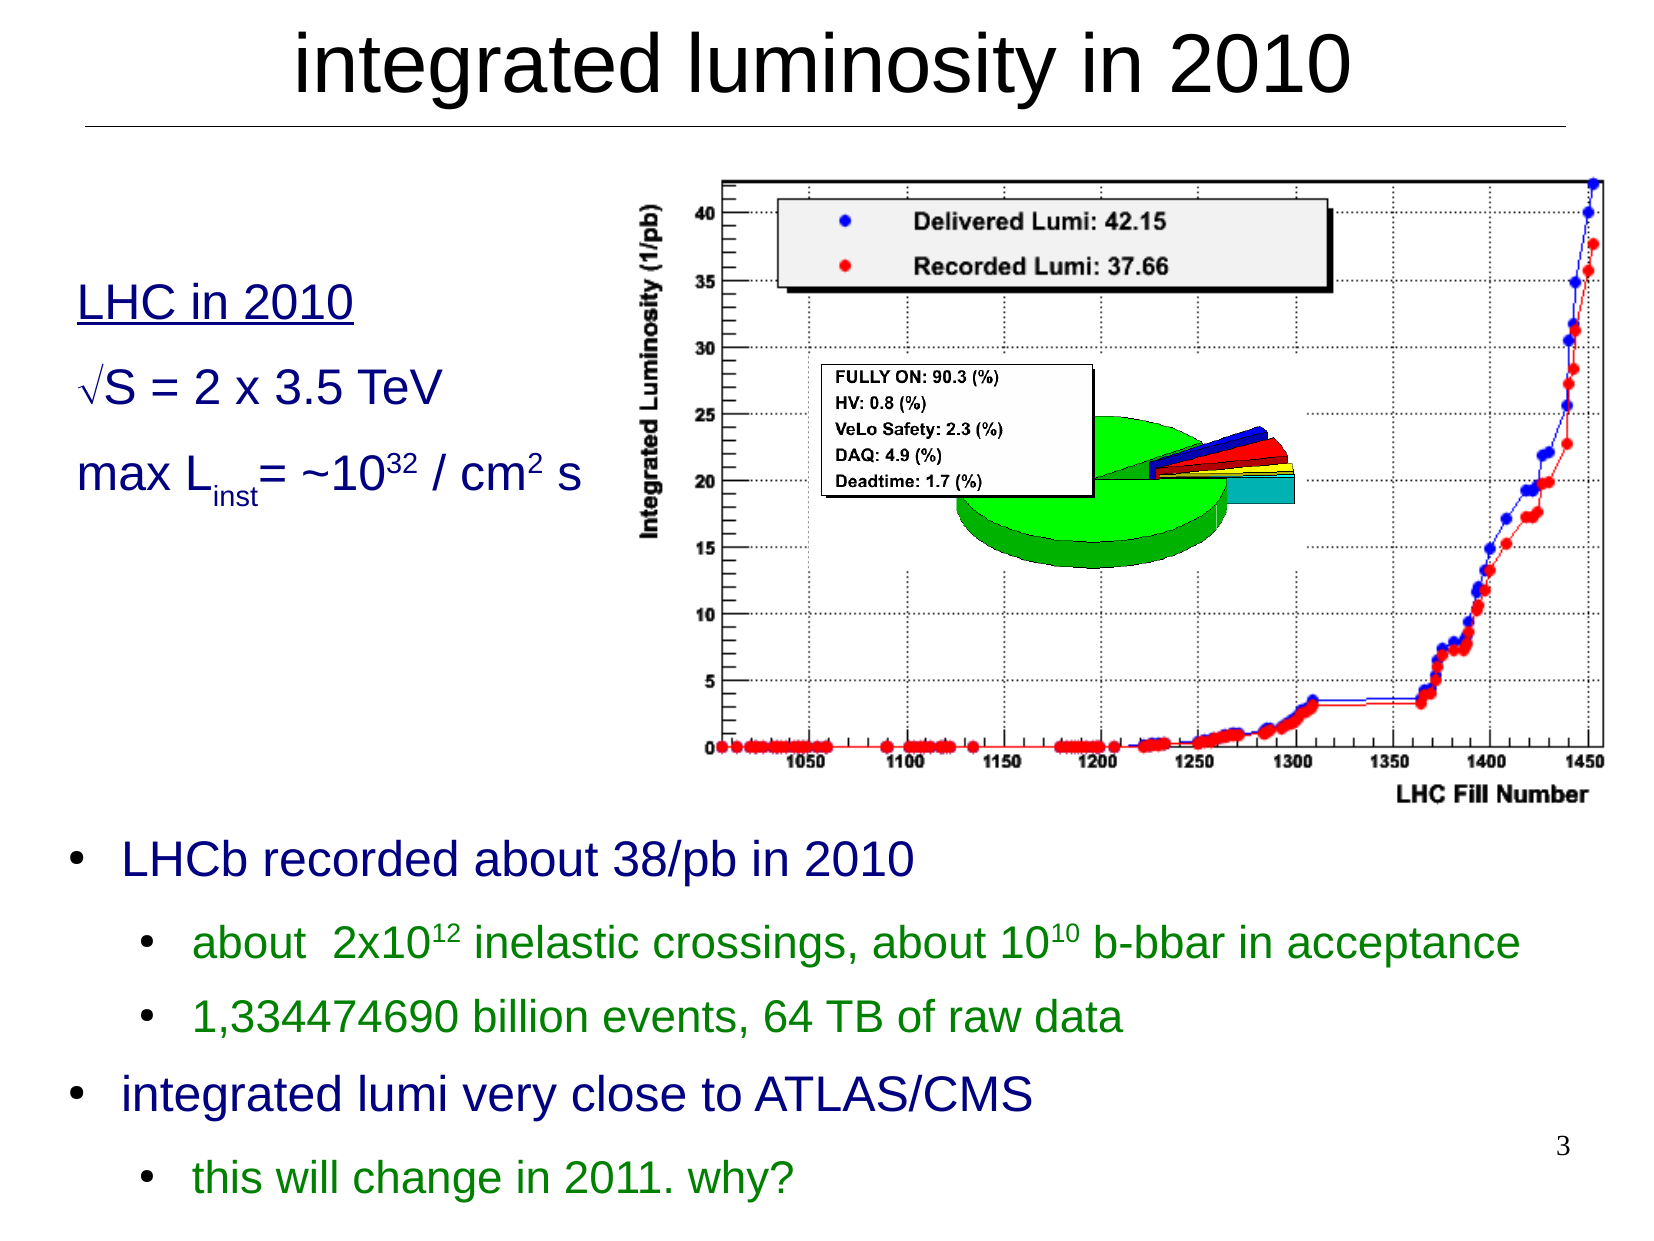

# integrated luminosity in 2010
LHC in 2010
ÖS = 2 x 3.5 TeV
max Linst= ~1032 / cm2 s
LHCb recorded about 38/pb in 2010
about 2x1012 inelastic crossings, about 1010 b-bbar in acceptance
1,334474690 billion events, 64 TB of raw data
integrated lumi very close to ATLAS/CMS
this will change in 2011. why?
3